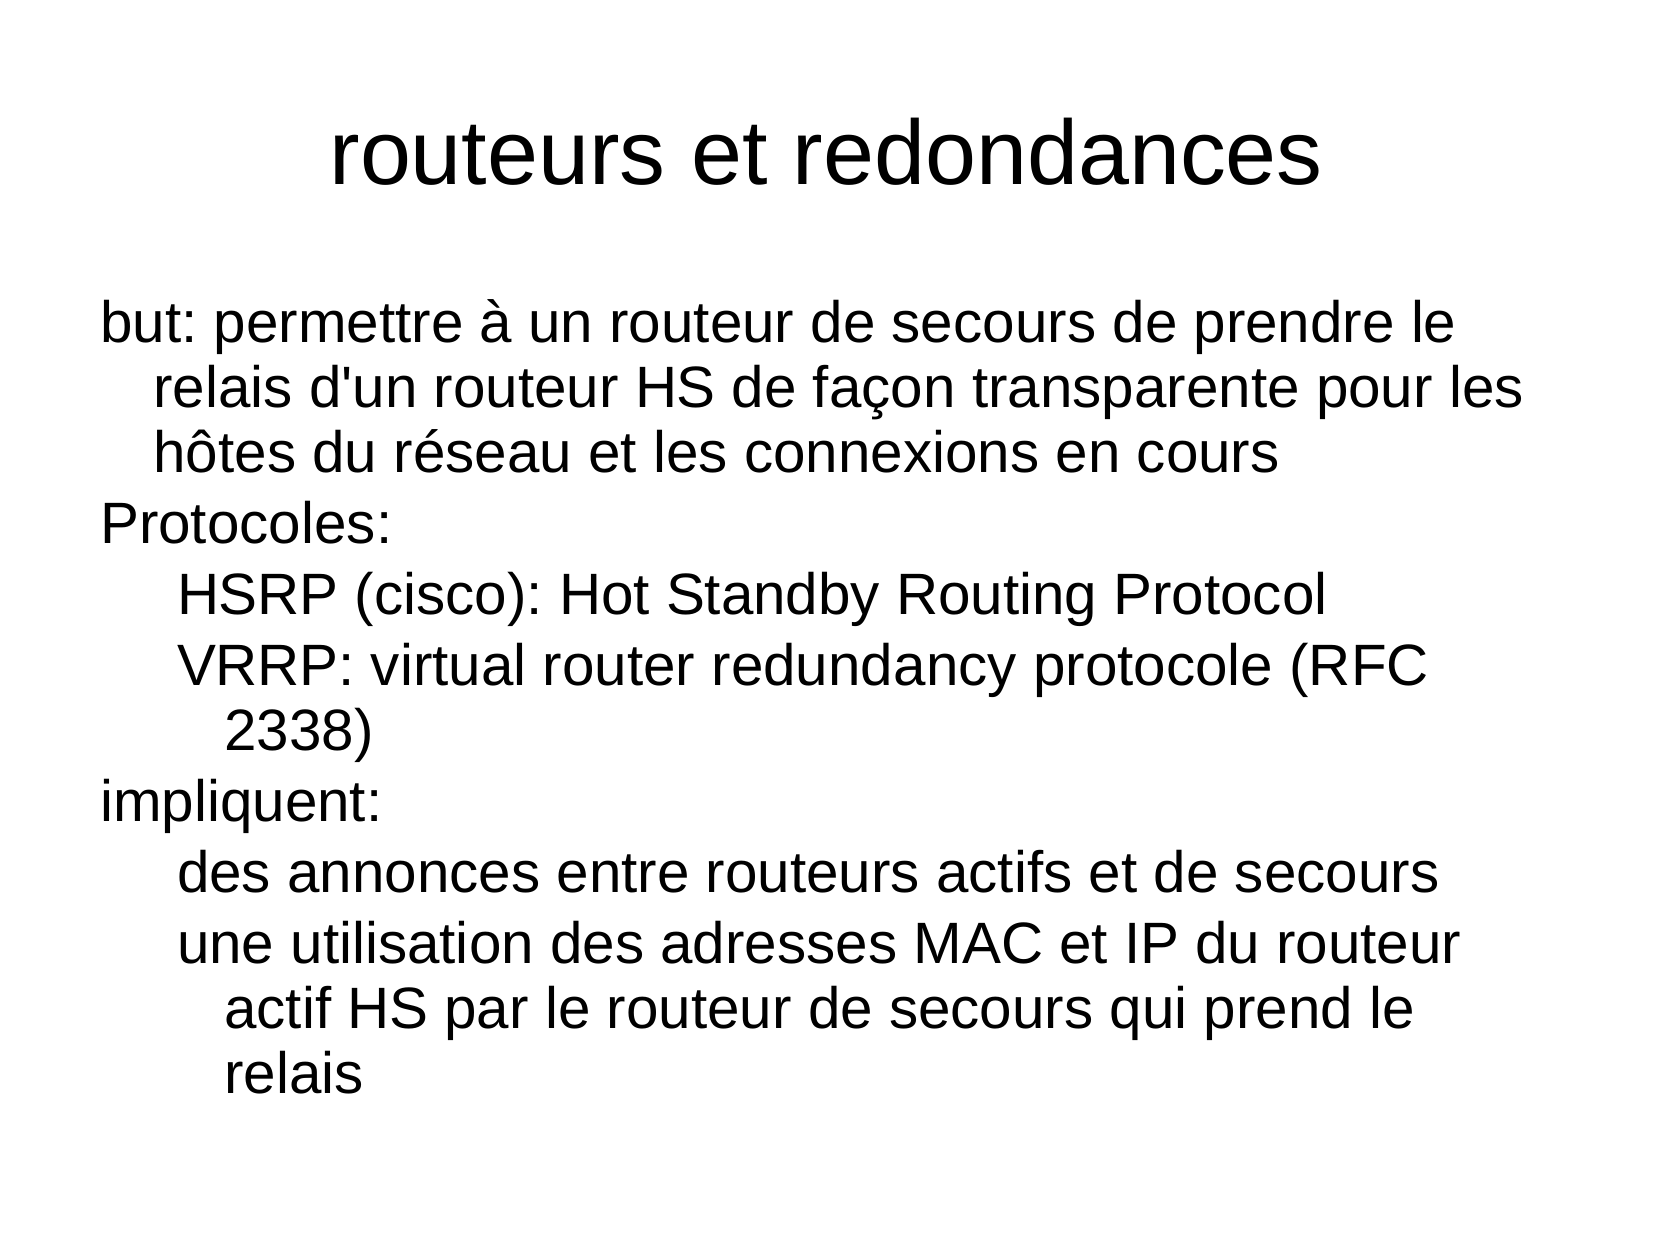

# routeurs et redondances
but: permettre à un routeur de secours de prendre le relais d'un routeur HS de façon transparente pour les hôtes du réseau et les connexions en cours
Protocoles:
HSRP (cisco): Hot Standby Routing Protocol
VRRP: virtual router redundancy protocole (RFC 2338)
impliquent:
des annonces entre routeurs actifs et de secours
une utilisation des adresses MAC et IP du routeur actif HS par le routeur de secours qui prend le relais